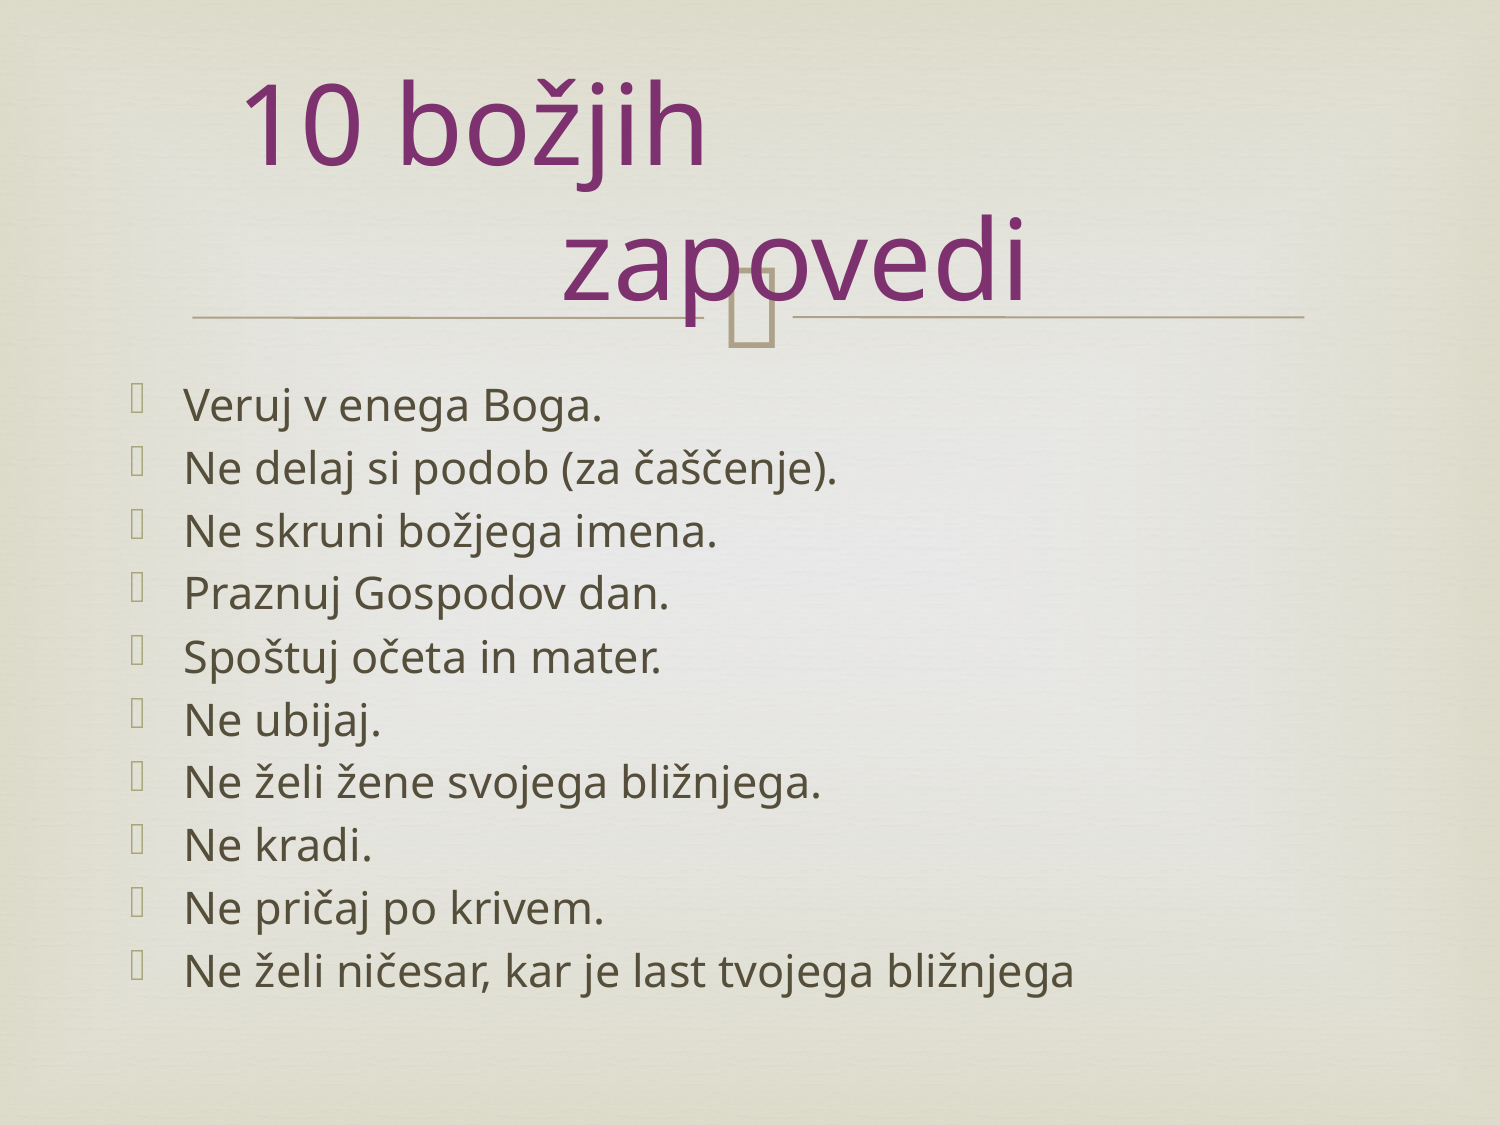

10 božjih zapovedi
# Veruj v enega Boga.
Ne delaj si podob (za čaščenje).
Ne skruni božjega imena.
Praznuj Gospodov dan.
Spoštuj očeta in mater.
Ne ubijaj.
Ne želi žene svojega bližnjega.
Ne kradi.
Ne pričaj po krivem.
Ne želi ničesar, kar je last tvojega bližnjega